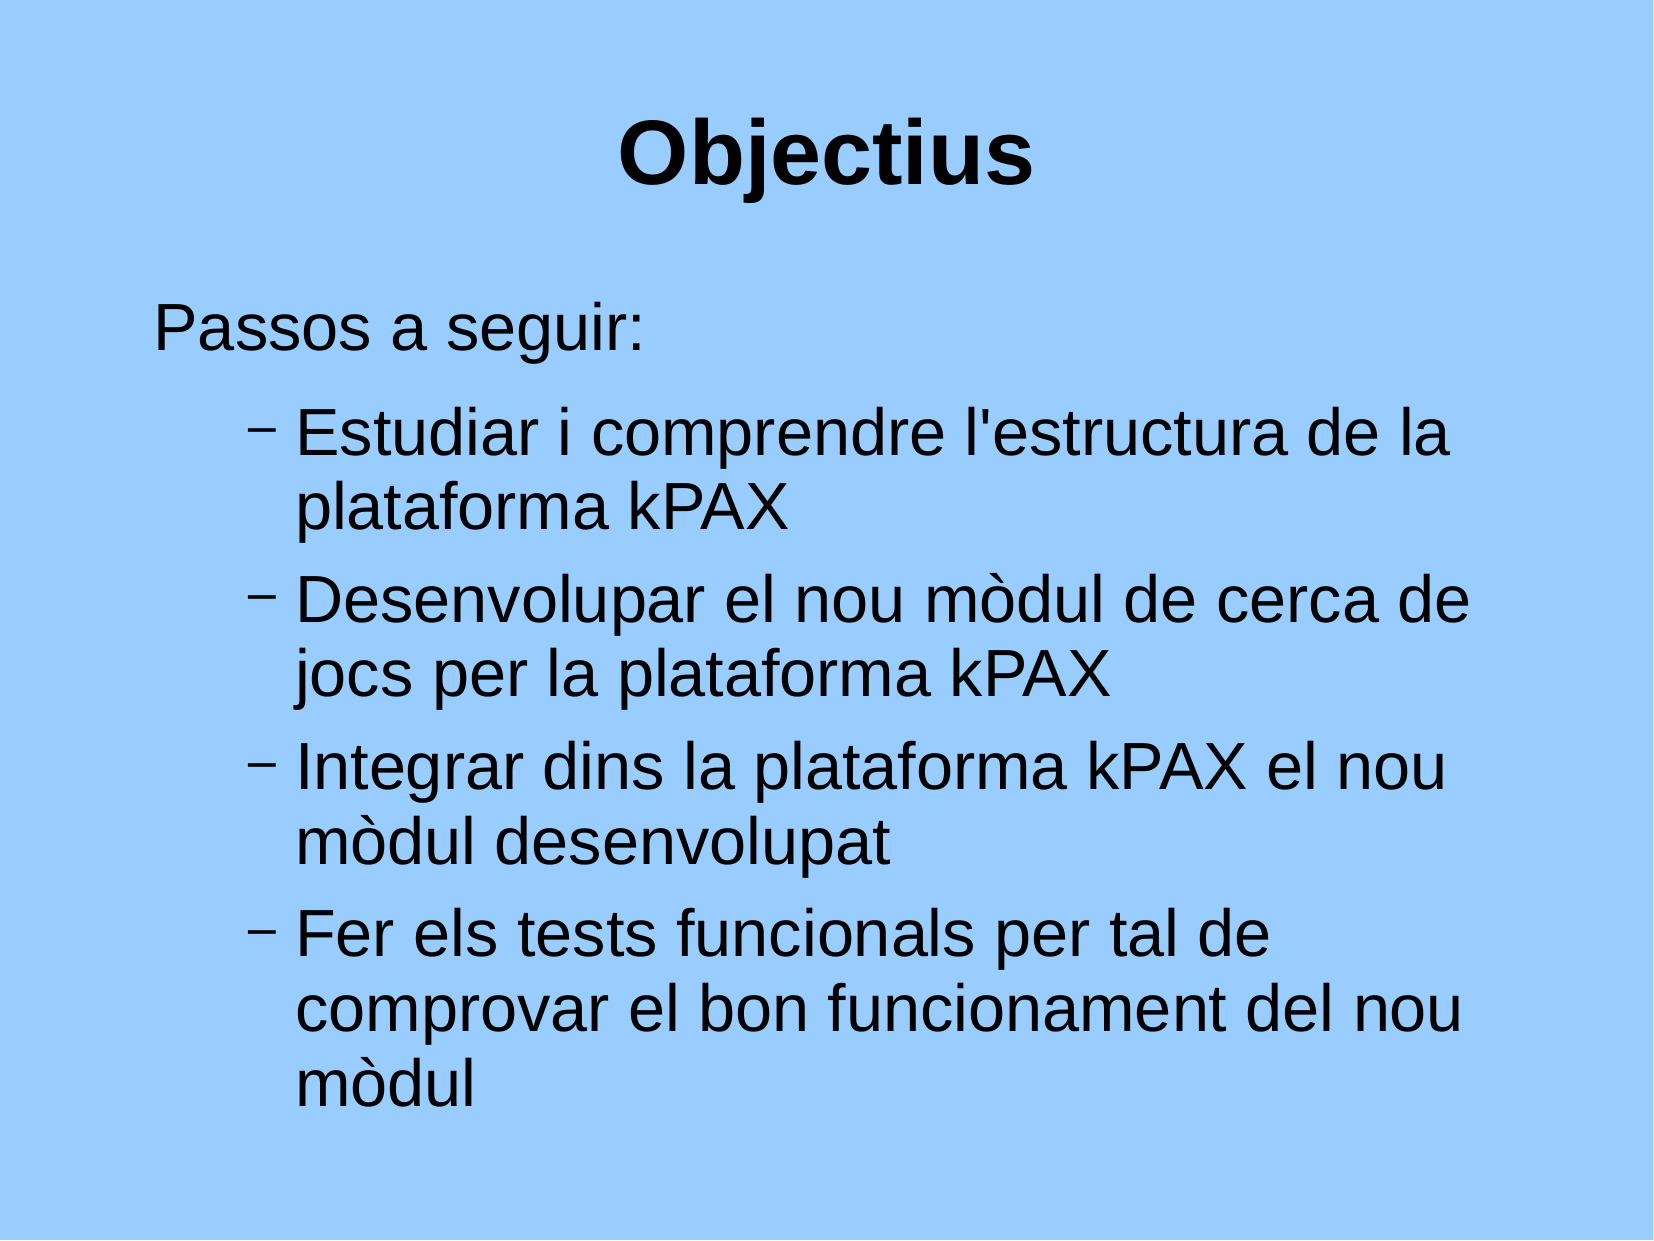

# Objectius
Passos a seguir:
Estudiar i comprendre l'estructura de la plataforma kPAX
Desenvolupar el nou mòdul de cerca de jocs per la plataforma kPAX
Integrar dins la plataforma kPAX el nou mòdul desenvolupat
Fer els tests funcionals per tal de comprovar el bon funcionament del nou mòdul